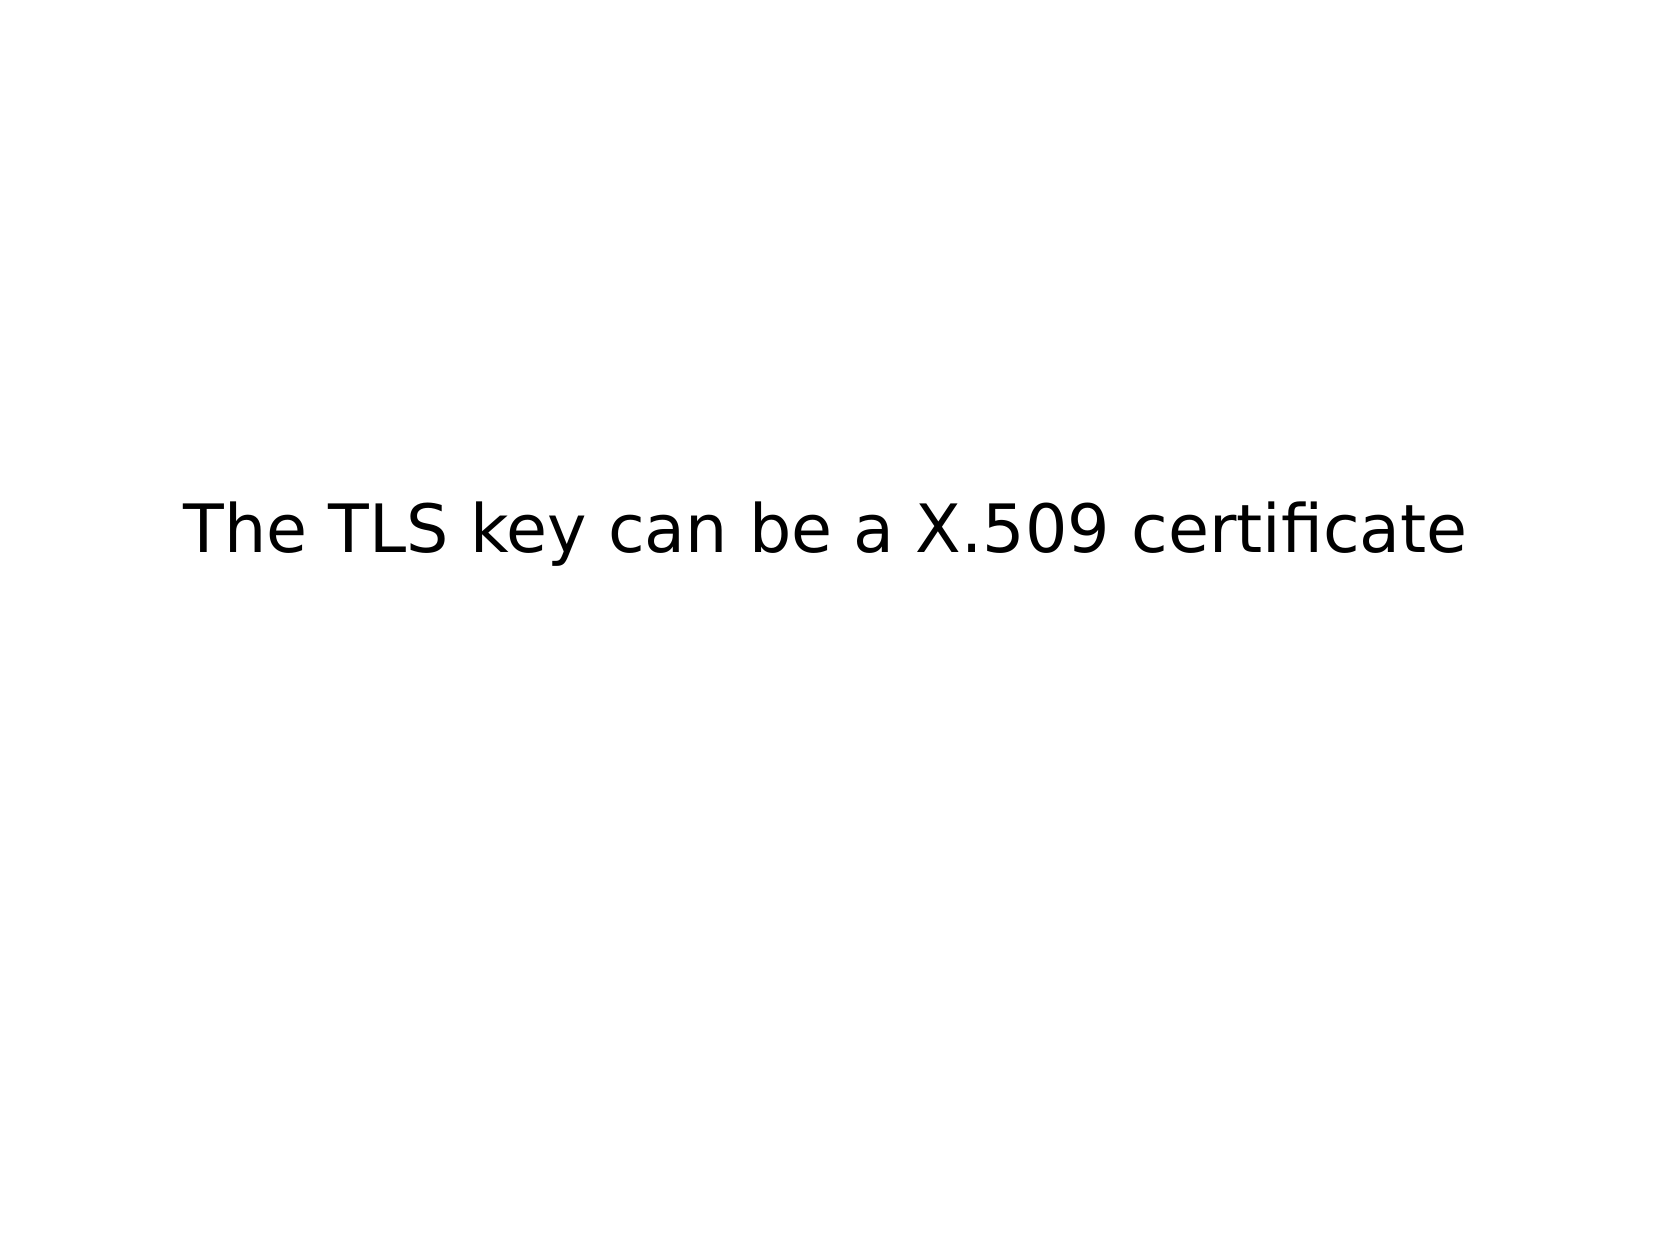

# The TLS key can be a X.509 certificate